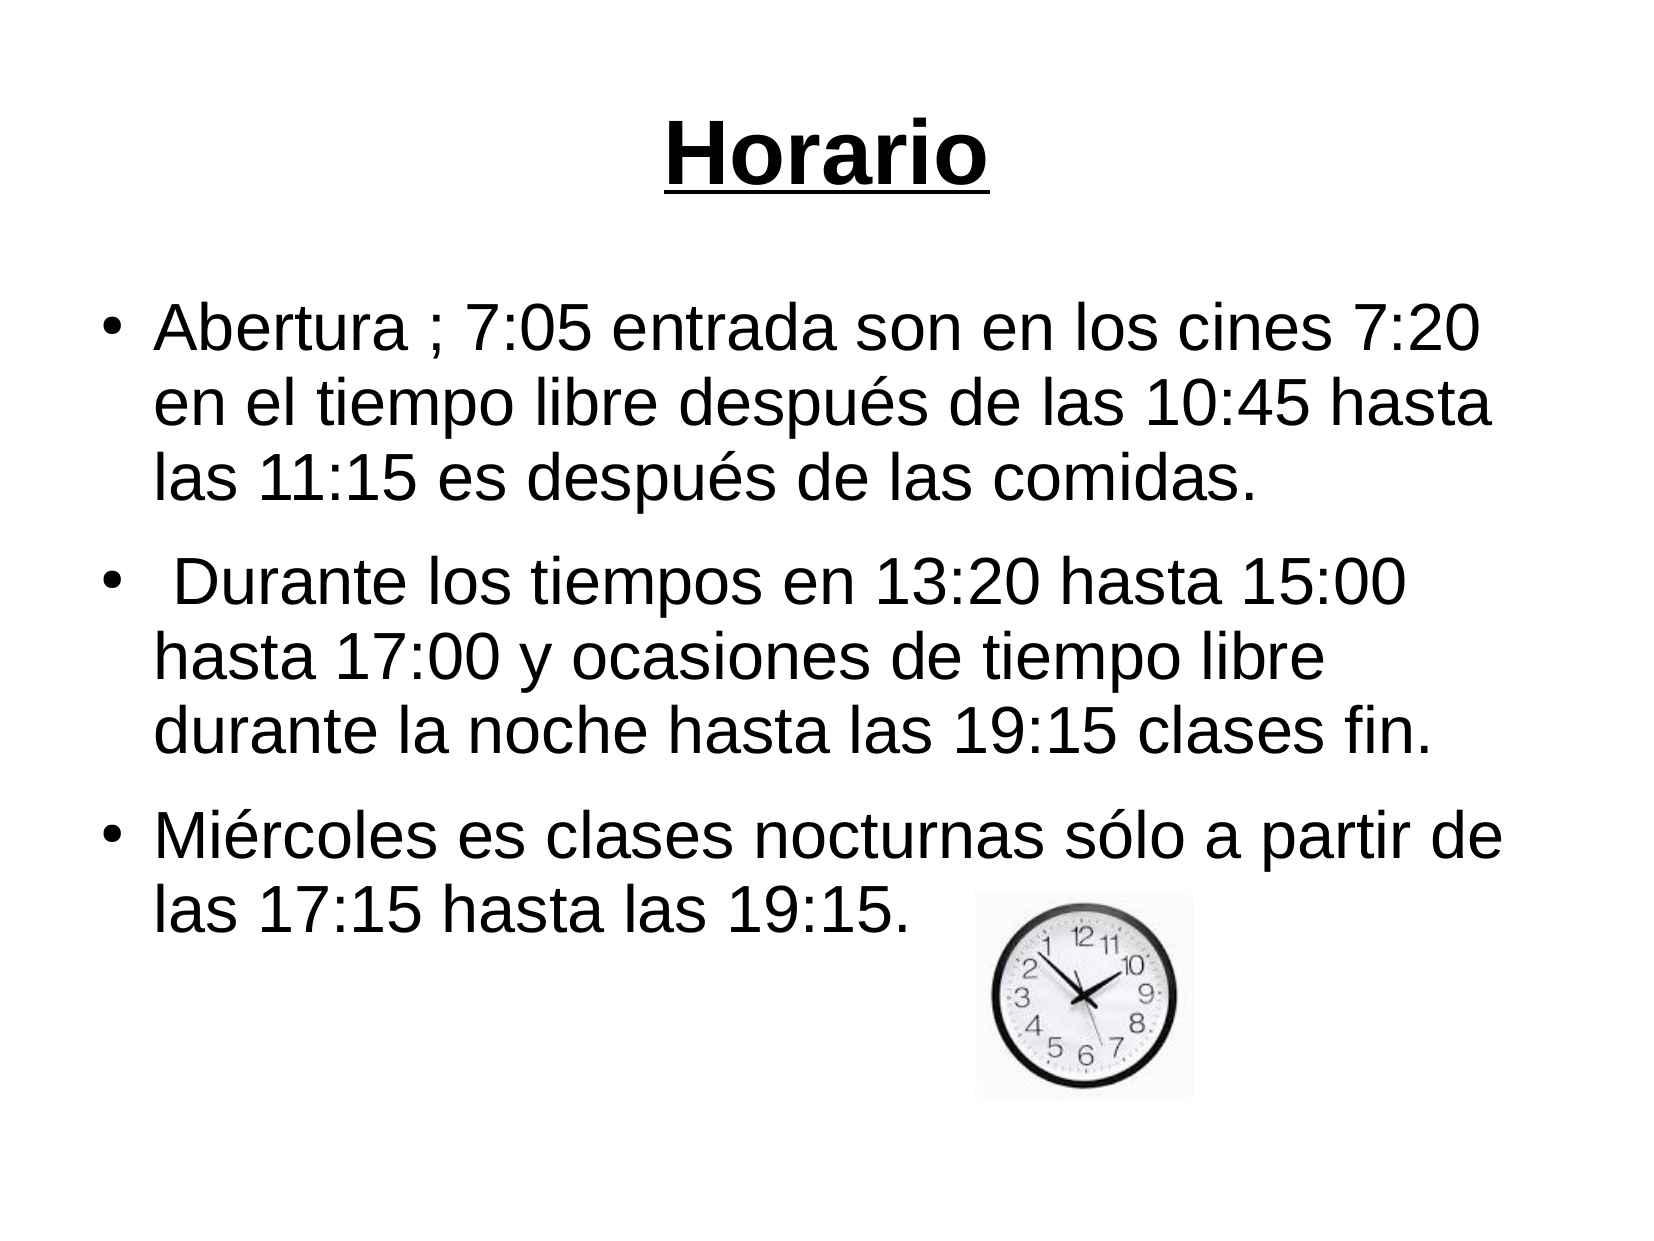

# Horario
Abertura ; 7:05 entrada son en los cines 7:20 en el tiempo libre después de las 10:45 hasta las 11:15 es después de las comidas.
 Durante los tiempos en 13:20 hasta 15:00 hasta 17:00 y ocasiones de tiempo libre durante la noche hasta las 19:15 clases fin.
Miércoles es clases nocturnas sólo a partir de las 17:15 hasta las 19:15.